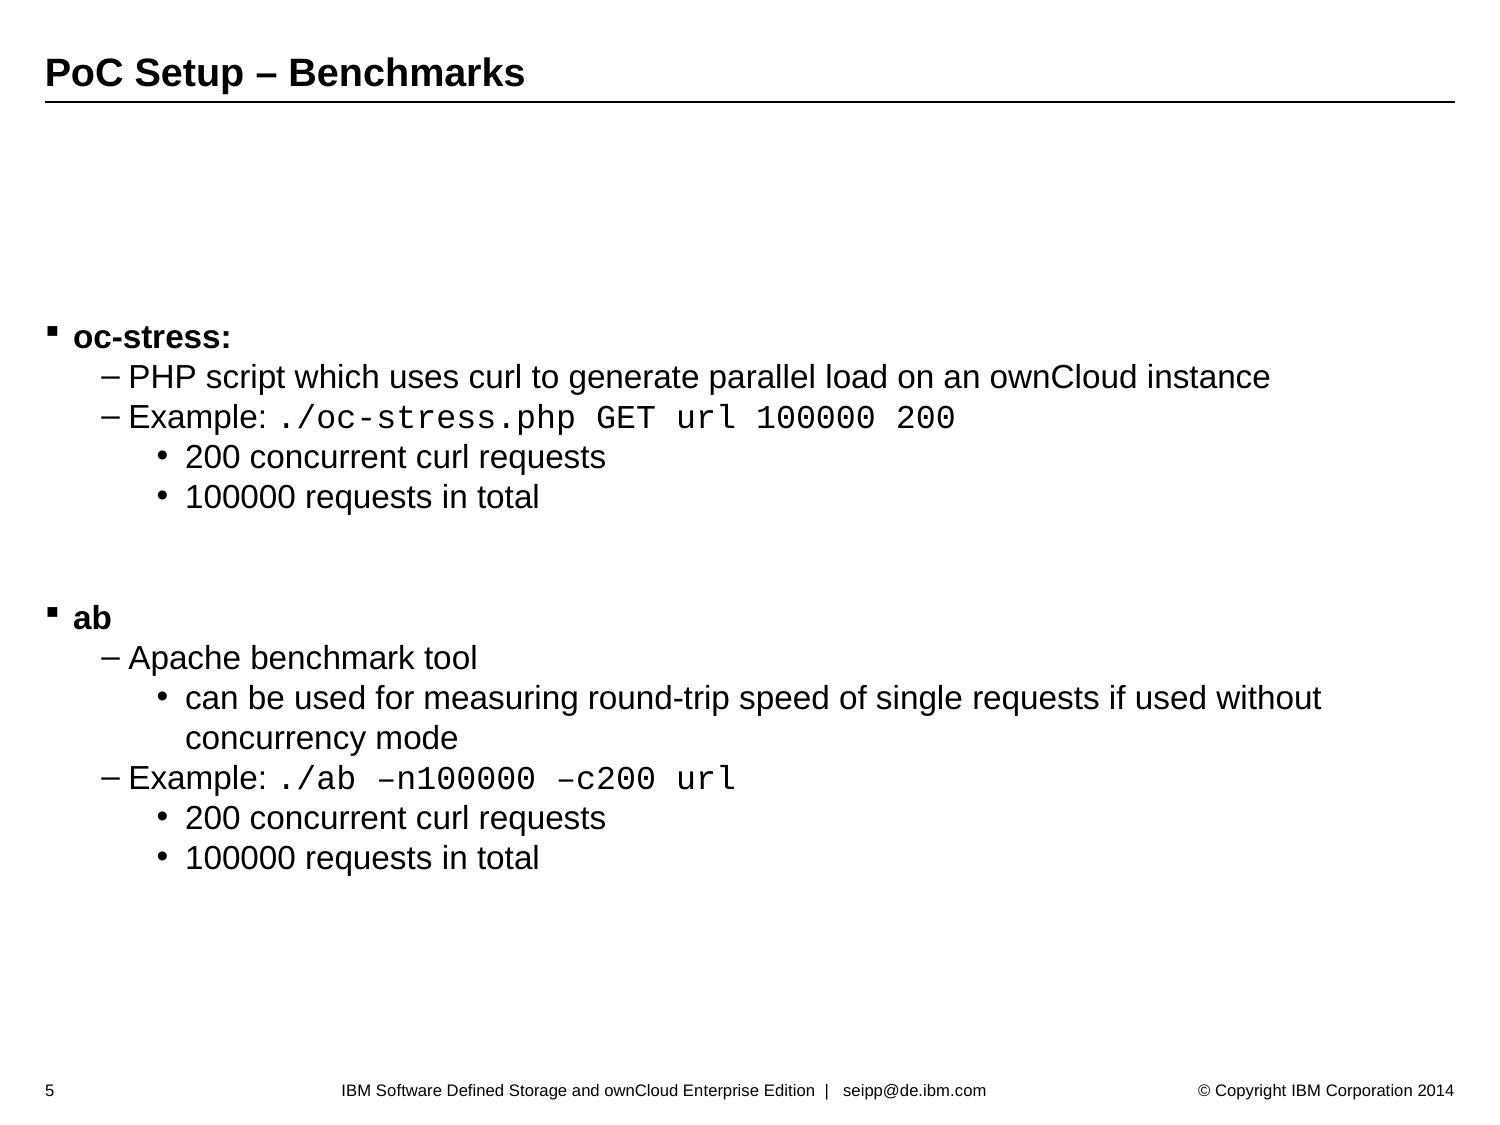

# PoC Setup – Benchmarks
oc-stress:
PHP script which uses curl to generate parallel load on an ownCloud instance
Example: ./oc-stress.php GET url 100000 200
200 concurrent curl requests
100000 requests in total
ab
Apache benchmark tool
can be used for measuring round-trip speed of single requests if used without concurrency mode
Example: ./ab –n100000 –c200 url
200 concurrent curl requests
100000 requests in total
5
IBM Software Defined Storage and ownCloud Enterprise Edition | seipp@de.ibm.com